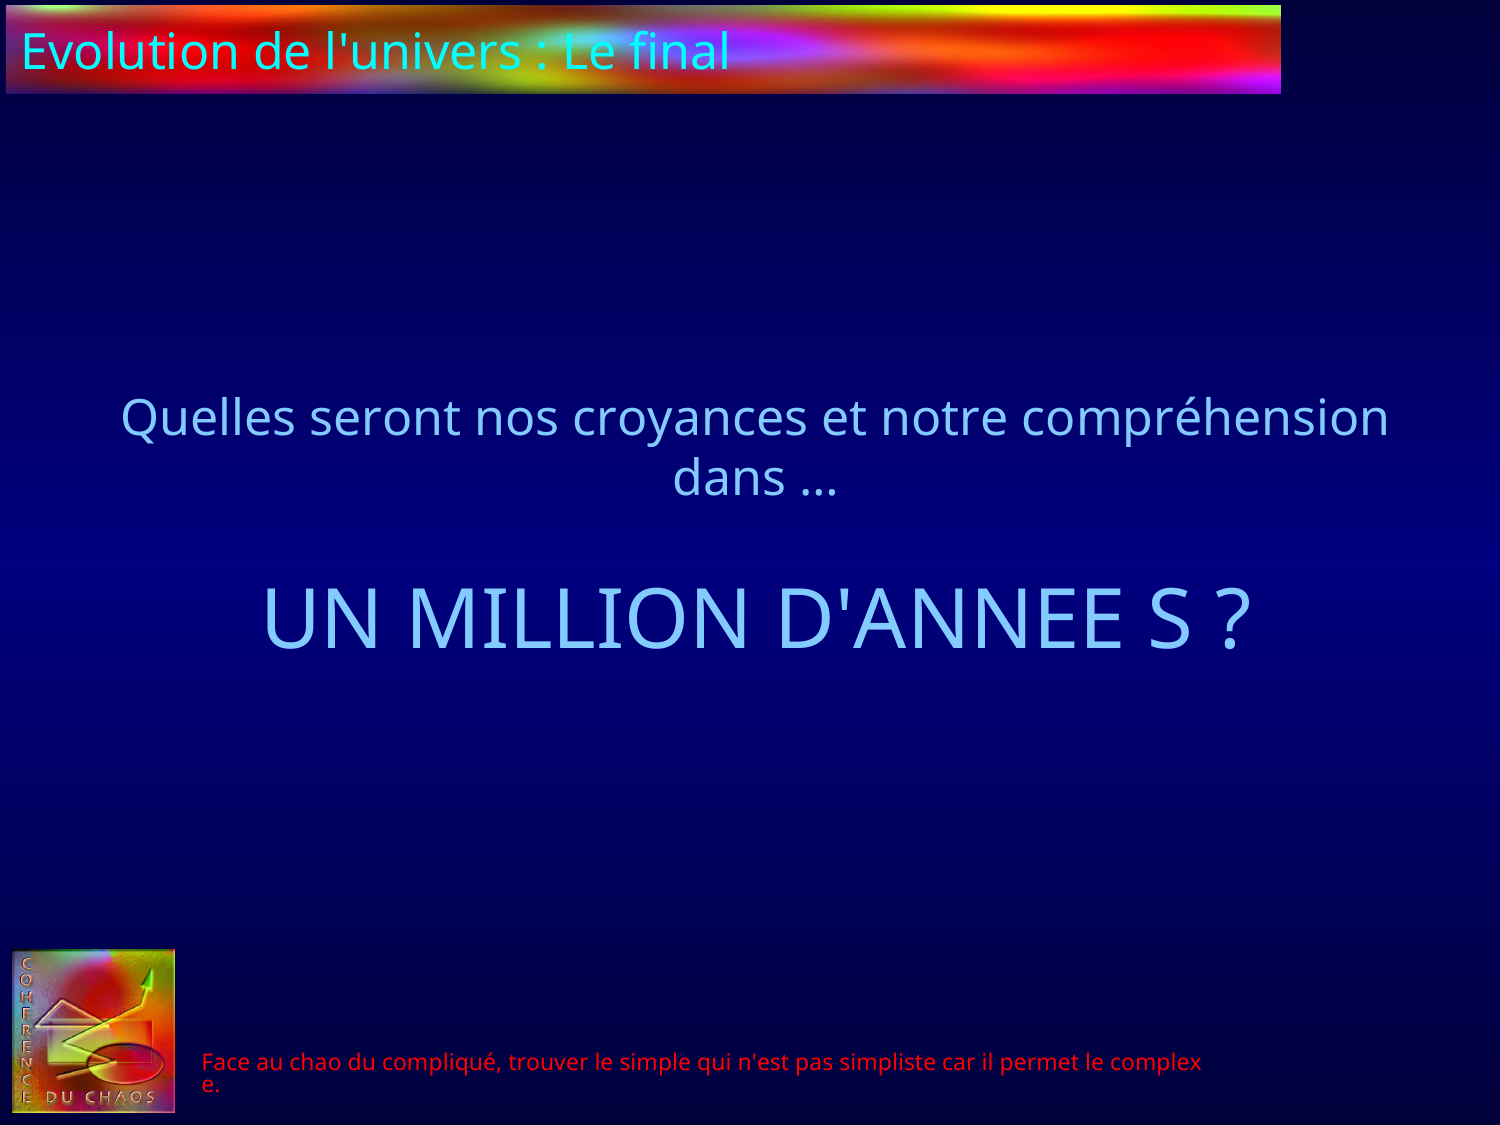

#
Evolution de l'univers : Le final
Quelles seront nos croyances et notre compréhension dans …
UN MILLION D'ANNEE S ?
Face au chao du compliqué, trouver le simple qui n'est pas simpliste car il permet le complexe.